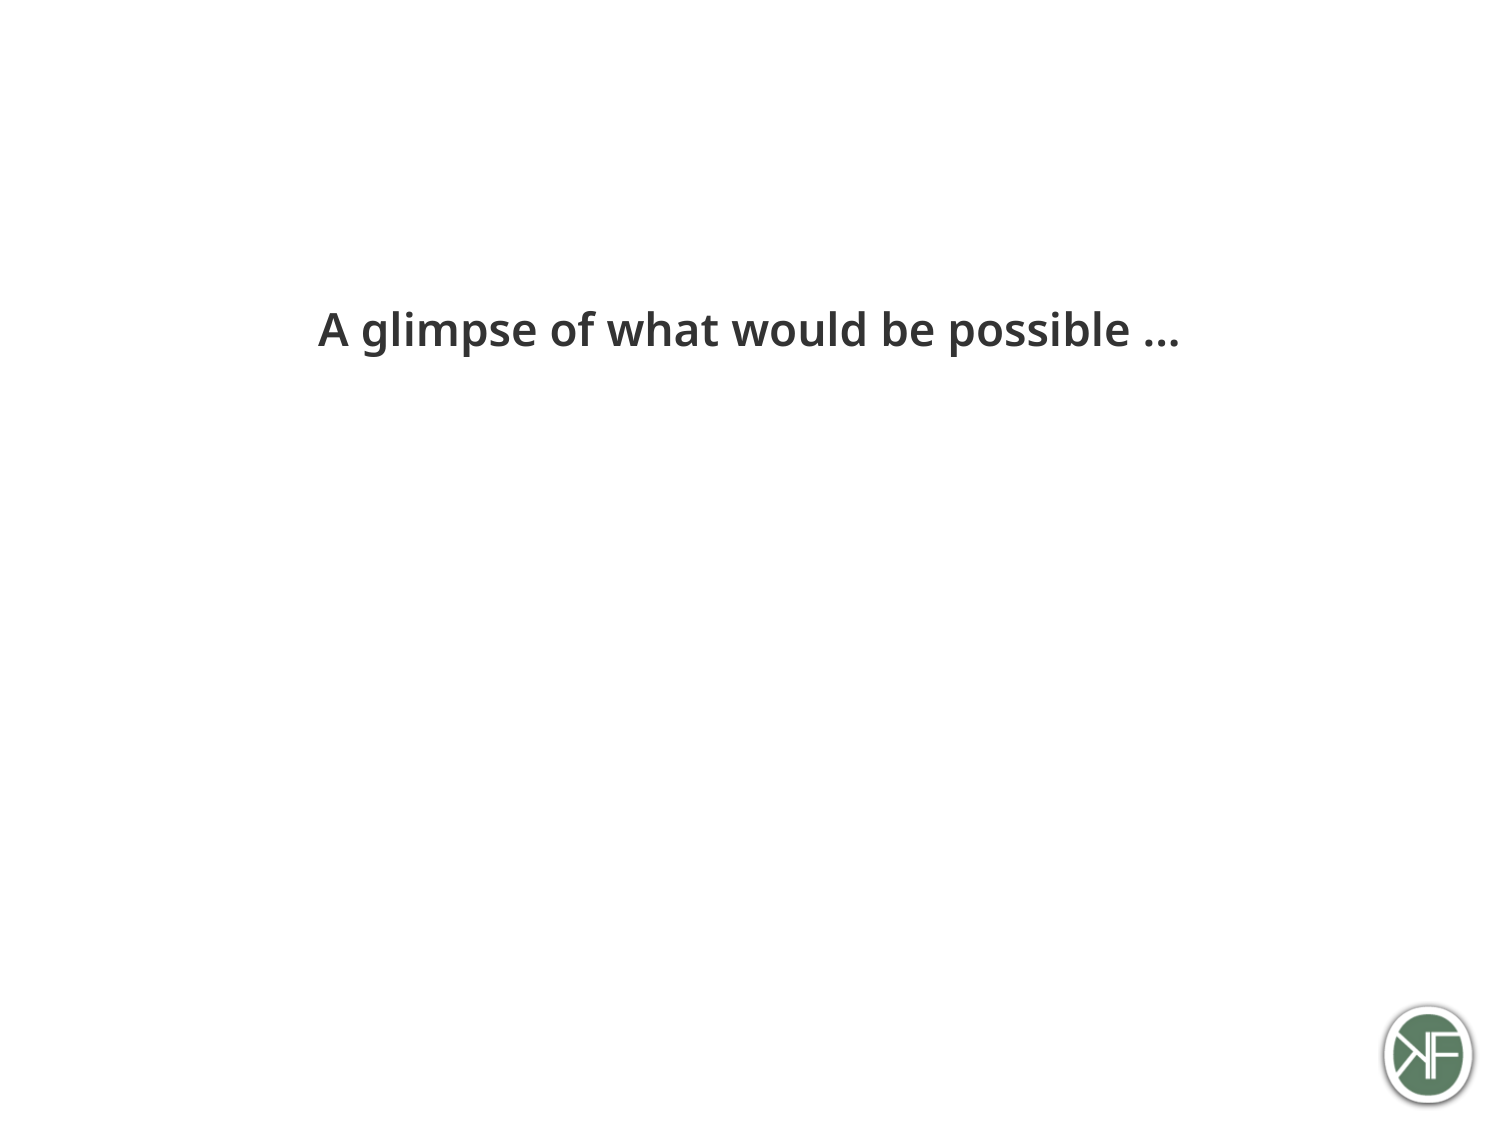

# A glimpse of what would be possible ...